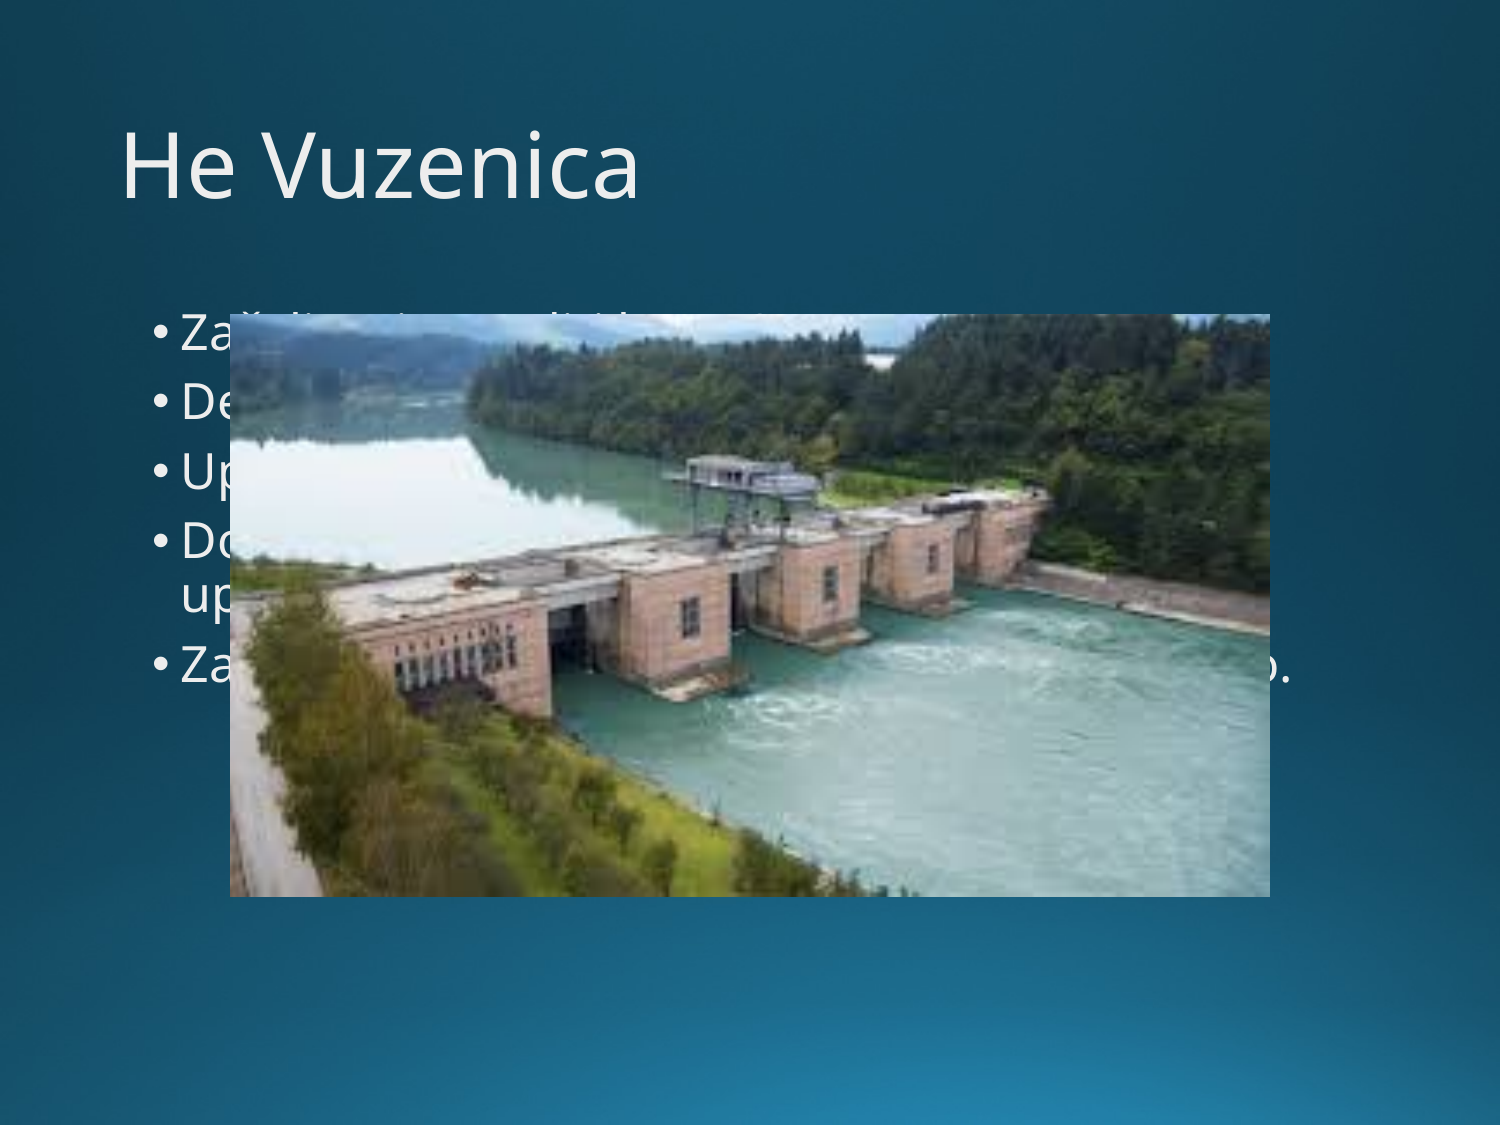

# He Vuzenica
Začeli so jo graditi leta 1947.
Deluje z največjo močjo 56 MW.
Uporablja 3 kaplanove turbine.
Dokončana je bila leta 1959 začeli so jo pa uporabljat leta 1953.
Za njo so ustvarili umetno akumulacisko jezero.